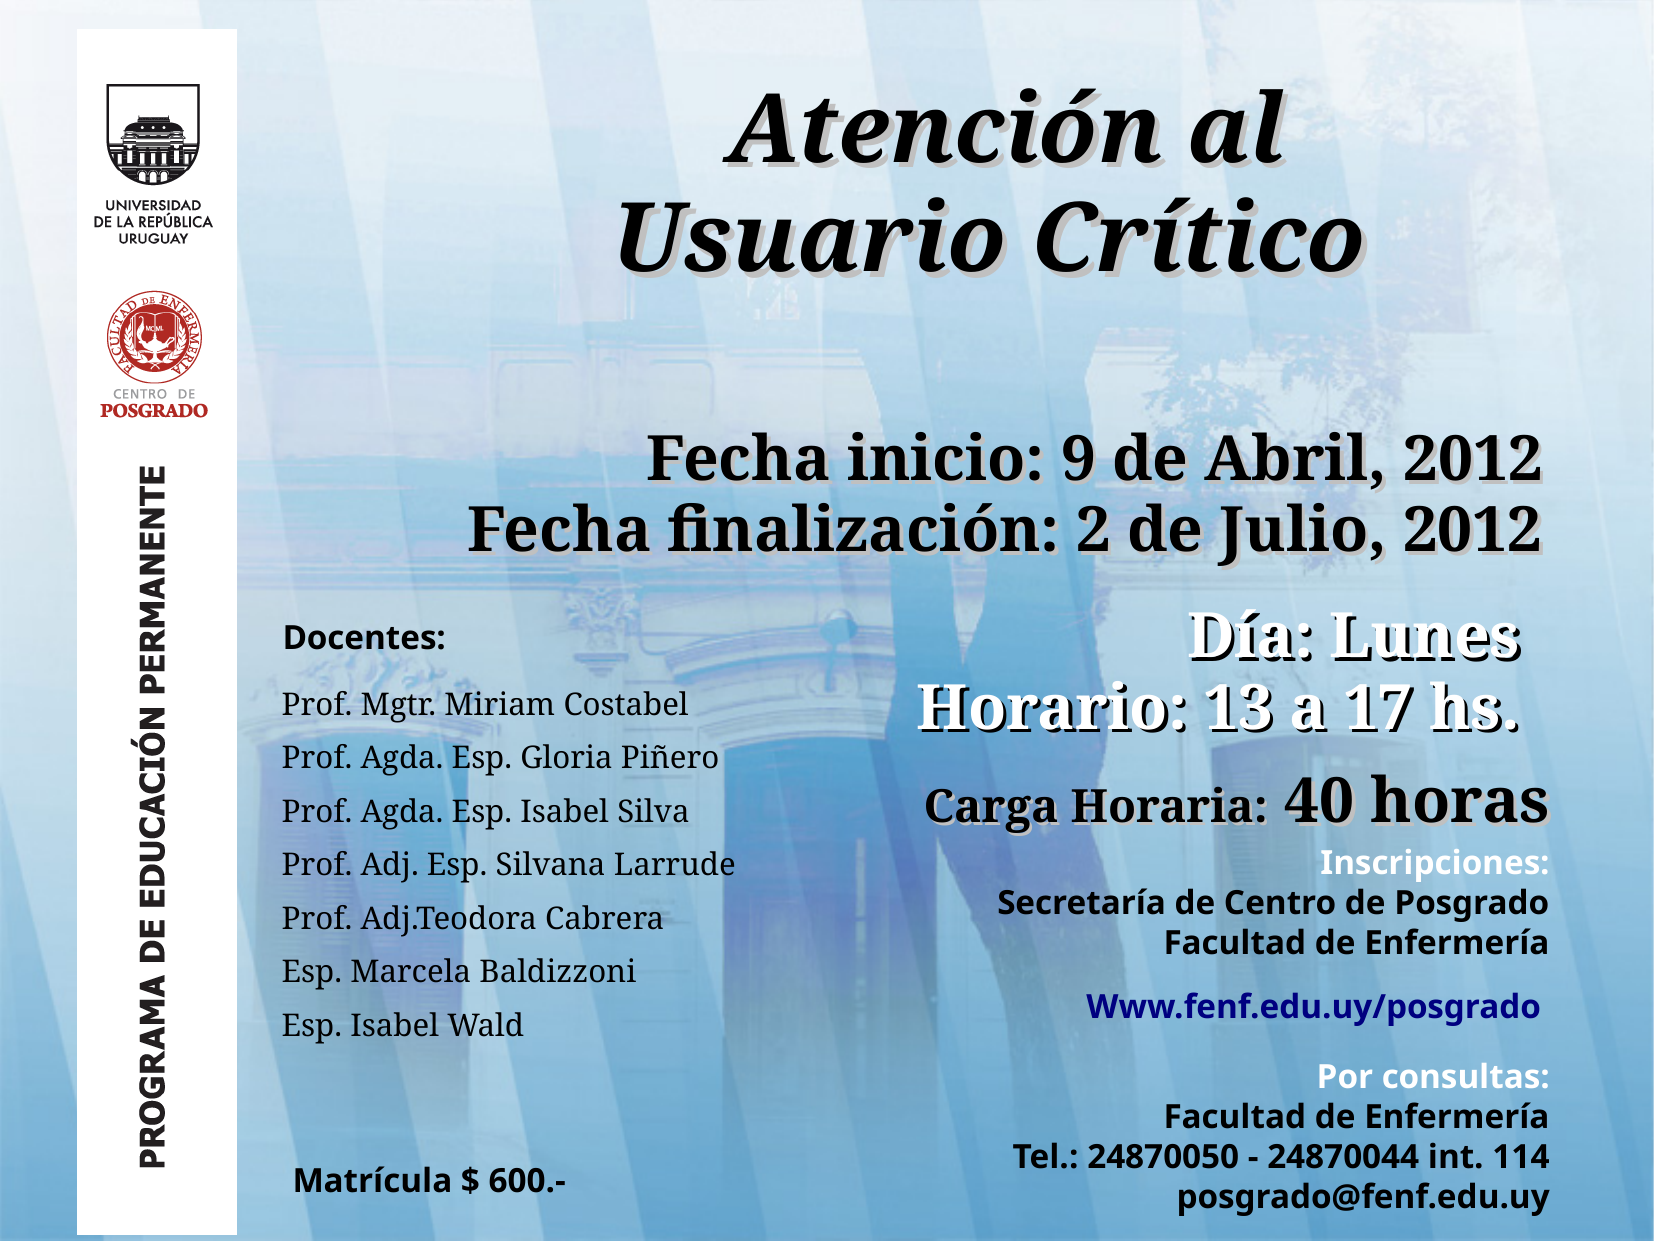

Atención al Usuario Crítico
Fecha inicio: 9 de Abril, 2012
Fecha finalización: 2 de Julio, 2012
Día: Lunes
Horario: 13 a 17 hs.
Docentes:
Prof. Mgtr. Miriam Costabel
Prof. Agda. Esp. Gloria Piñero
Prof. Agda. Esp. Isabel Silva
Prof. Adj. Esp. Silvana Larrude
Prof. Adj.Teodora Cabrera
Esp. Marcela Baldizzoni
Esp. Isabel Wald
Carga Horaria: 40 horas
Inscripciones:
Secretaría de Centro de Posgrado
Facultad de Enfermería
Www.fenf.edu.uy/posgrado
Por consultas:
Facultad de Enfermería
Tel.: 24870050 - 24870044 int. 114
posgrado@fenf.edu.uy
Matrícula $ 600.-